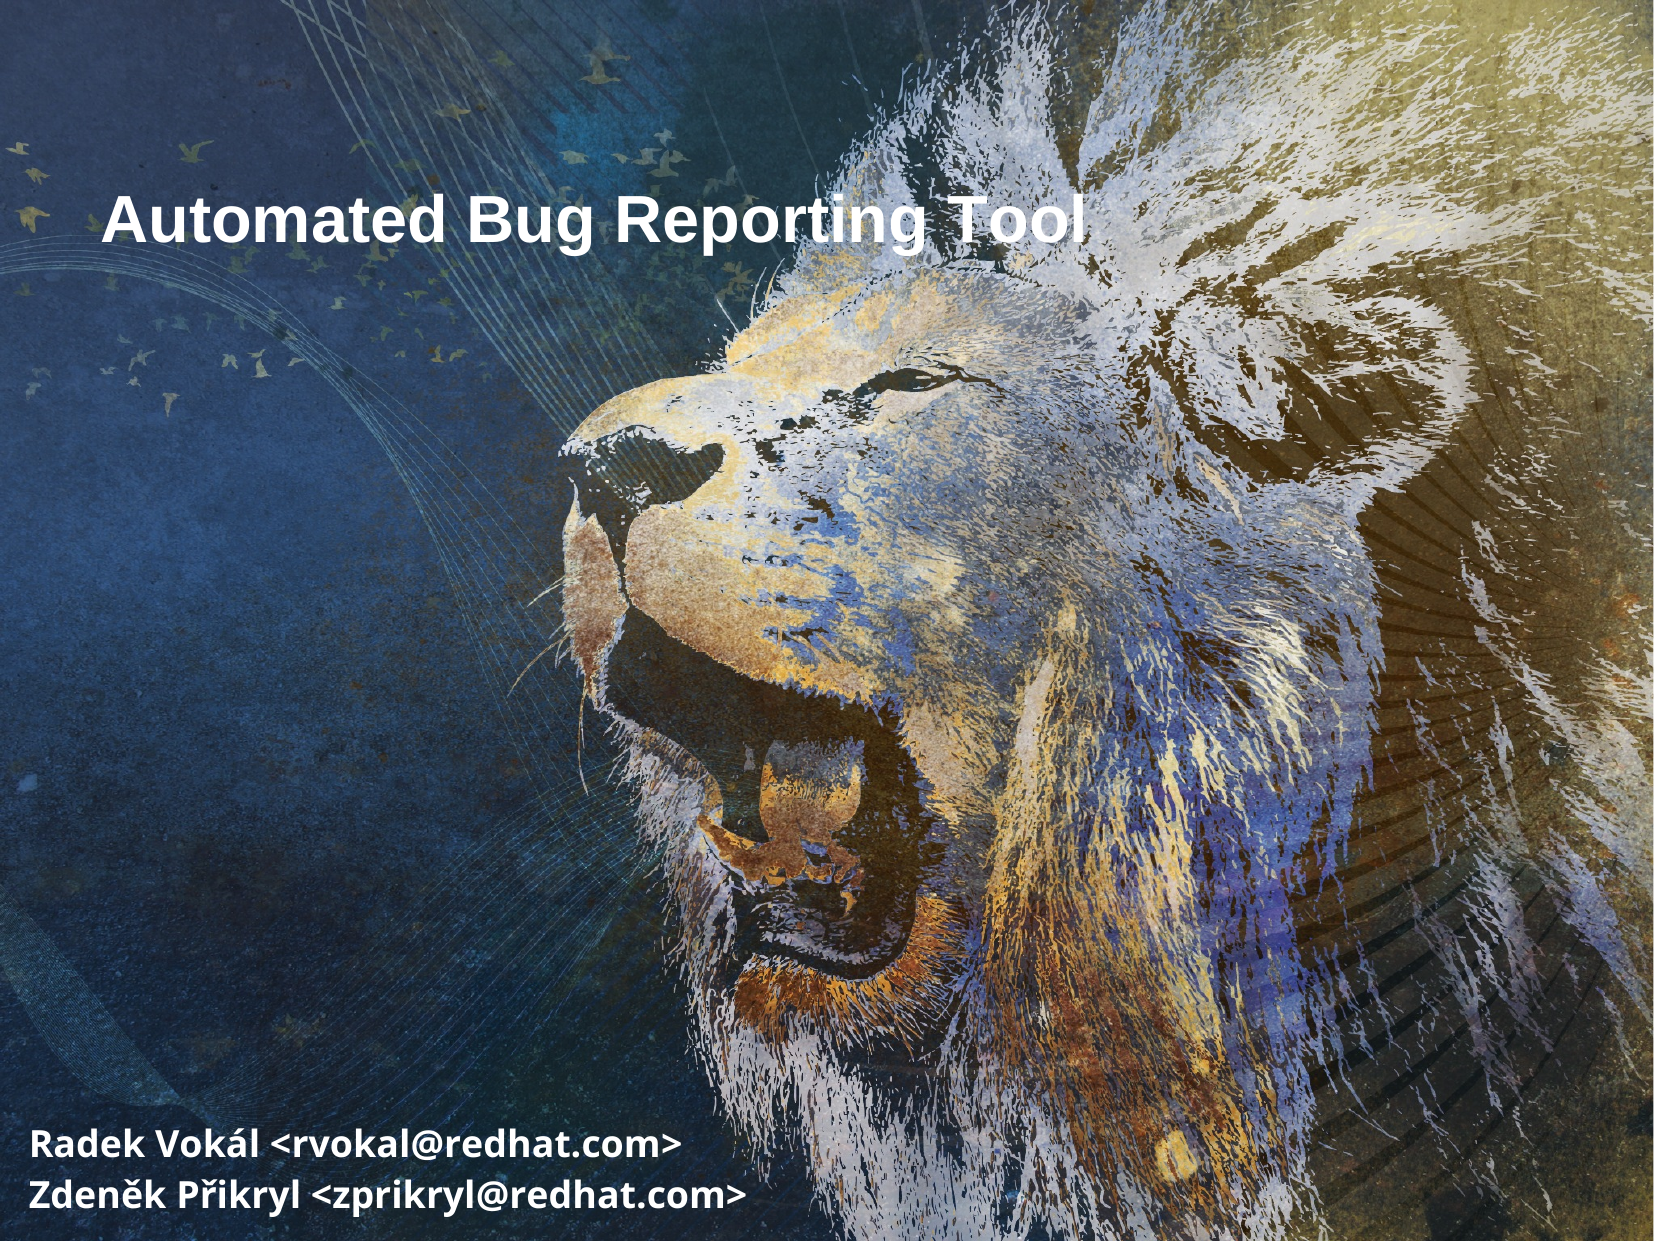

# Automated Bug Reporting Tool
Radek Vokál <rvokal@redhat.com>
Zdeněk Přikryl <zprikryl@redhat.com>